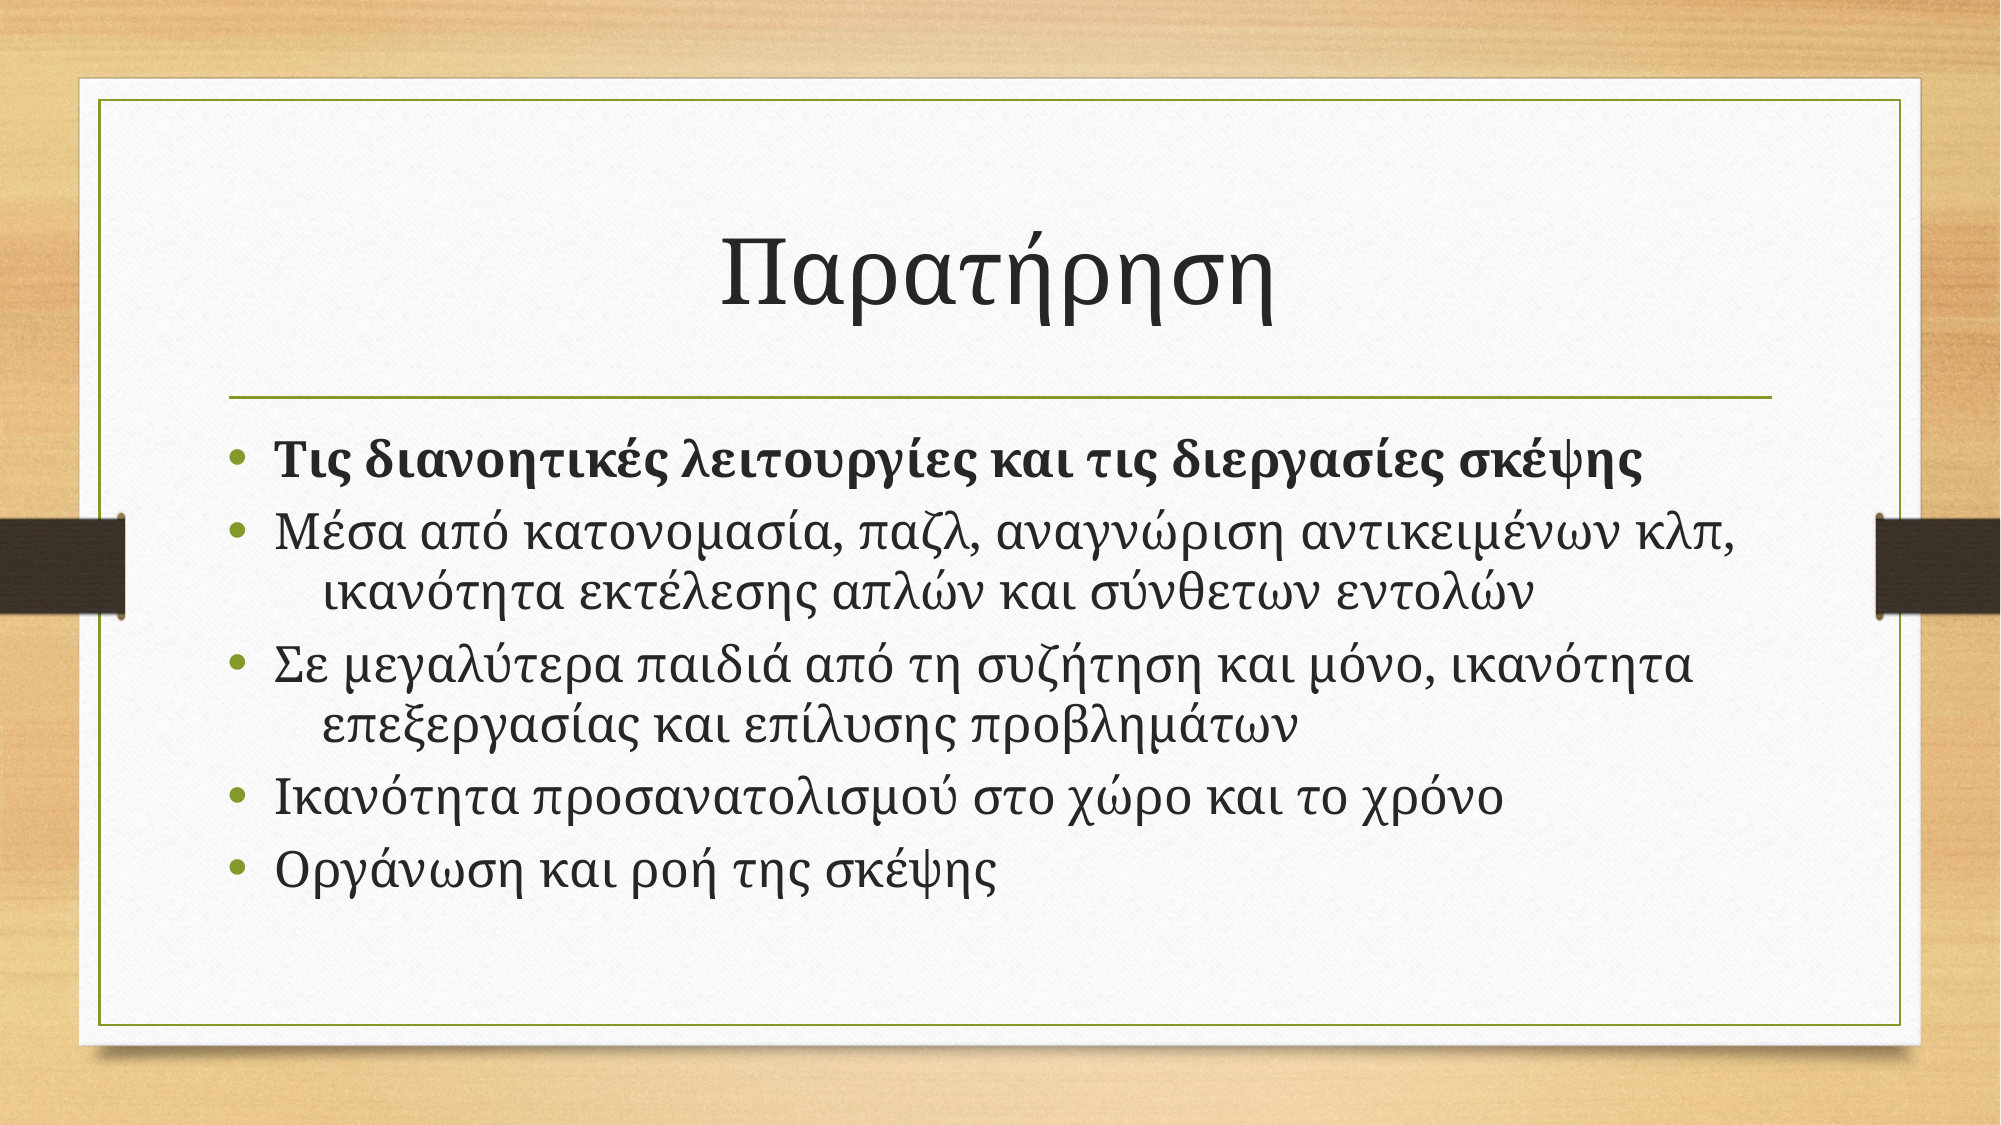

# Παρατήρηση
Τις διανοητικές λειτουργίες και τις διεργασίες σκέψης
Μέσα από κατονομασία, παζλ, αναγνώριση αντικειμένων κλπ, ικανότητα εκτέλεσης απλών και σύνθετων εντολών
Σε μεγαλύτερα παιδιά από τη συζήτηση και μόνο, ικανότητα επεξεργασίας και επίλυσης προβλημάτων
Ικανότητα προσανατολισμού στο χώρο και το χρόνο
Οργάνωση και ροή της σκέψης